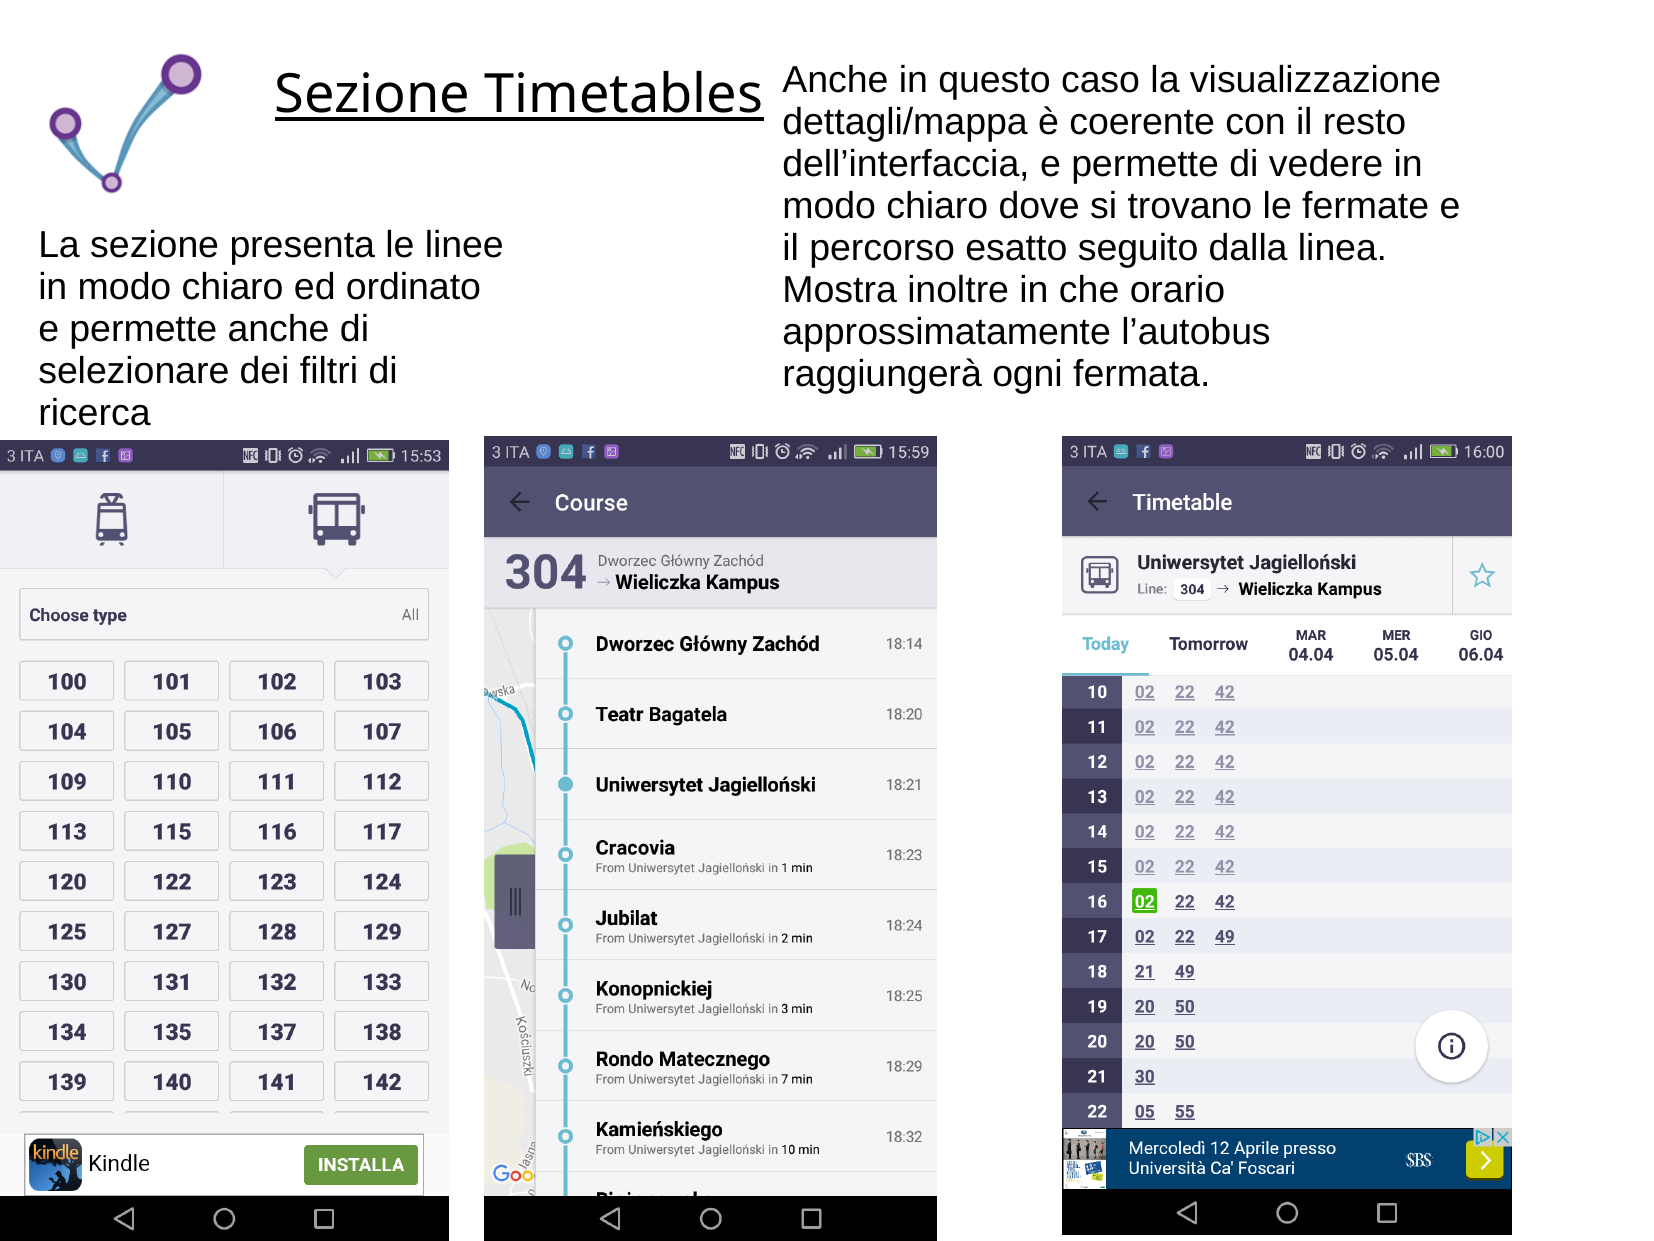

Sezione Timetables
Anche in questo caso la visualizzazione dettagli/mappa è coerente con il resto dell’interfaccia, e permette di vedere in modo chiaro dove si trovano le fermate e il percorso esatto seguito dalla linea. Mostra inoltre in che orario approssimatamente l’autobus raggiungerà ogni fermata.
La sezione presenta le linee in modo chiaro ed ordinato e permette anche di selezionare dei filtri di ricerca